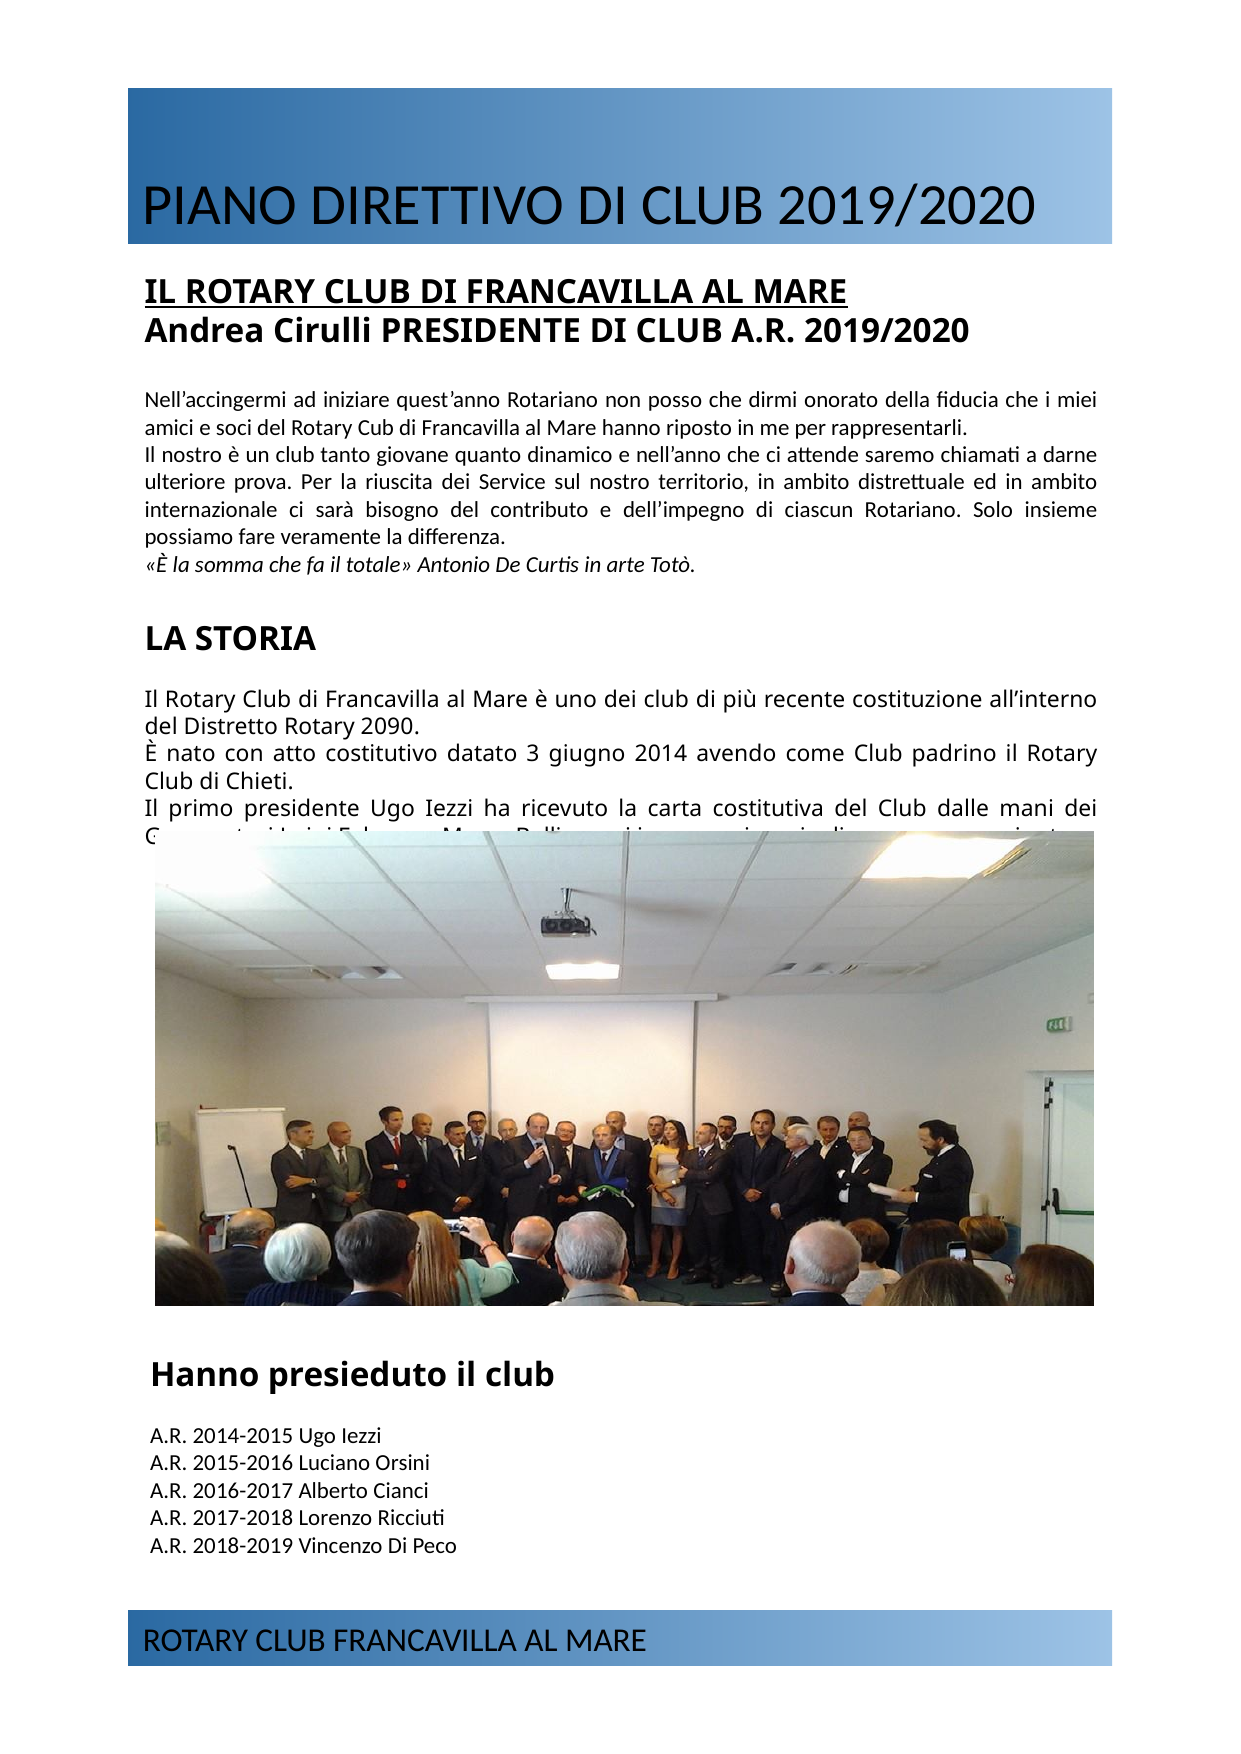

PIANO DIRETTIVO DI CLUB 2019/2020
IL ROTARY CLUB DI FRANCAVILLA AL MARE
Andrea Cirulli PRESIDENTE DI CLUB A.R. 2019/2020
Nell’accingermi ad iniziare quest’anno Rotariano non posso che dirmi onorato della fiducia che i miei amici e soci del Rotary Cub di Francavilla al Mare hanno riposto in me per rappresentarli.
Il nostro è un club tanto giovane quanto dinamico e nell’anno che ci attende saremo chiamati a darne ulteriore prova. Per la riuscita dei Service sul nostro territorio, in ambito distrettuale ed in ambito internazionale ci sarà bisogno del contributo e dell’impegno di ciascun Rotariano. Solo insieme possiamo fare veramente la differenza.
«È la somma che fa il totale» Antonio De Curtis in arte Totò.
LA STORIA
Il Rotary Club di Francavilla al Mare è uno dei club di più recente costituzione all’interno del Distretto Rotary 2090.
È nato con atto costitutivo datato 3 giugno 2014 avendo come Club padrino il Rotary Club di Chieti.
Il primo presidente Ugo Iezzi ha ricevuto la carta costitutiva del Club dalle mani dei Governatori Luigi Falasca e Marco Bellingacci in una cerimonia di consegna congiunta.
Hanno presieduto il club
A.R. 2014-2015 Ugo Iezzi
A.R. 2015-2016 Luciano Orsini
A.R. 2016-2017 Alberto Cianci
A.R. 2017-2018 Lorenzo Ricciuti
A.R. 2018-2019 Vincenzo Di Peco
ROTARY CLUB FRANCAVILLA AL MARE